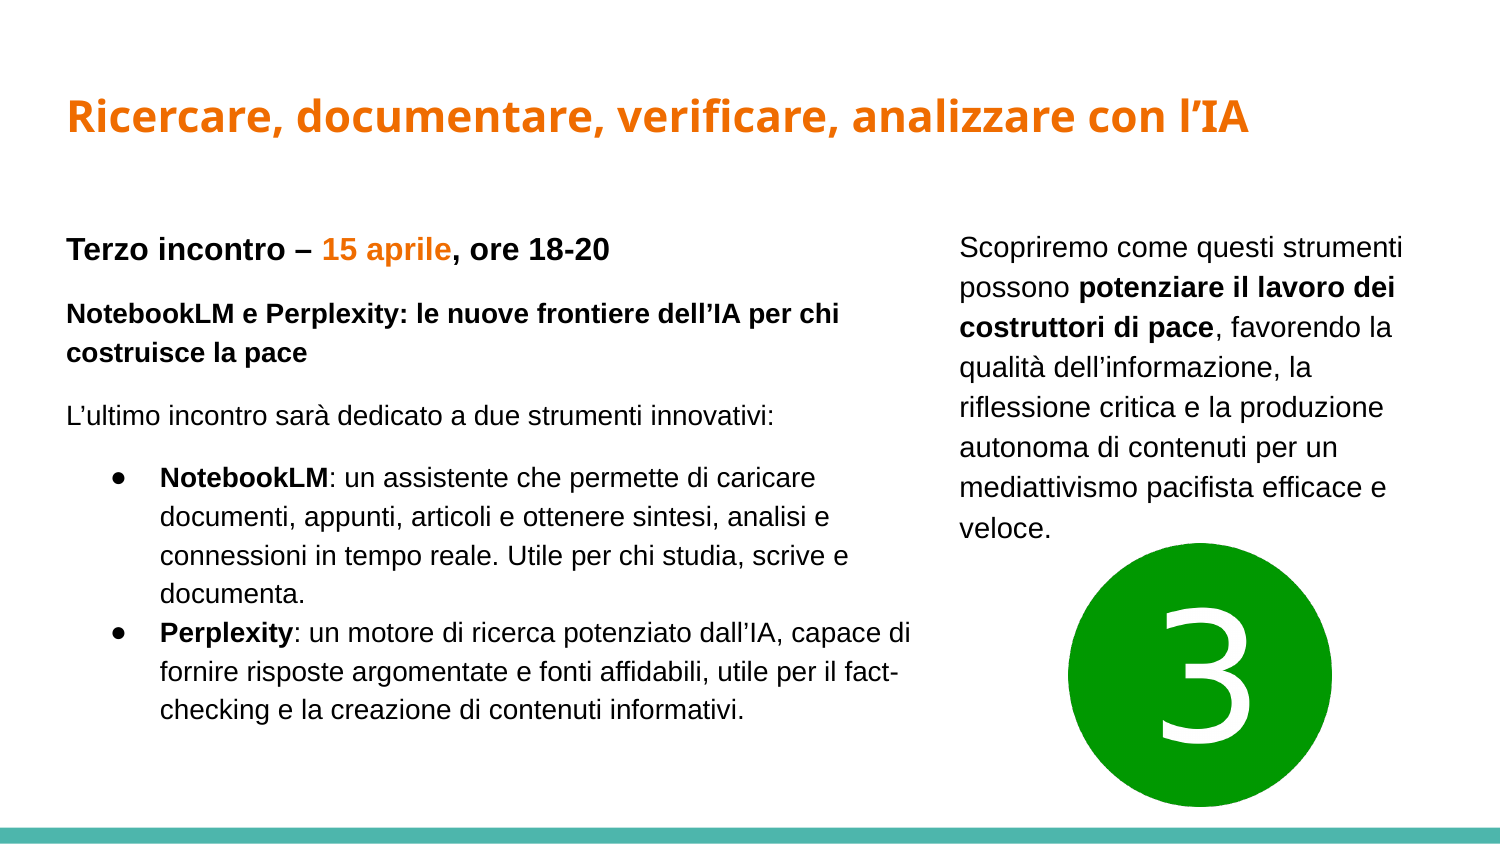

# Ricercare, documentare, verificare, analizzare con l’IA
Terzo incontro – 15 aprile, ore 18-20
NotebookLM e Perplexity: le nuove frontiere dell’IA per chi costruisce la pace
L’ultimo incontro sarà dedicato a due strumenti innovativi:
NotebookLM: un assistente che permette di caricare documenti, appunti, articoli e ottenere sintesi, analisi e connessioni in tempo reale. Utile per chi studia, scrive e documenta.
Perplexity: un motore di ricerca potenziato dall’IA, capace di fornire risposte argomentate e fonti affidabili, utile per il fact-checking e la creazione di contenuti informativi.
Scopriremo come questi strumenti possono potenziare il lavoro dei costruttori di pace, favorendo la qualità dell’informazione, la riflessione critica e la produzione autonoma di contenuti per un mediattivismo pacifista efficace e veloce.